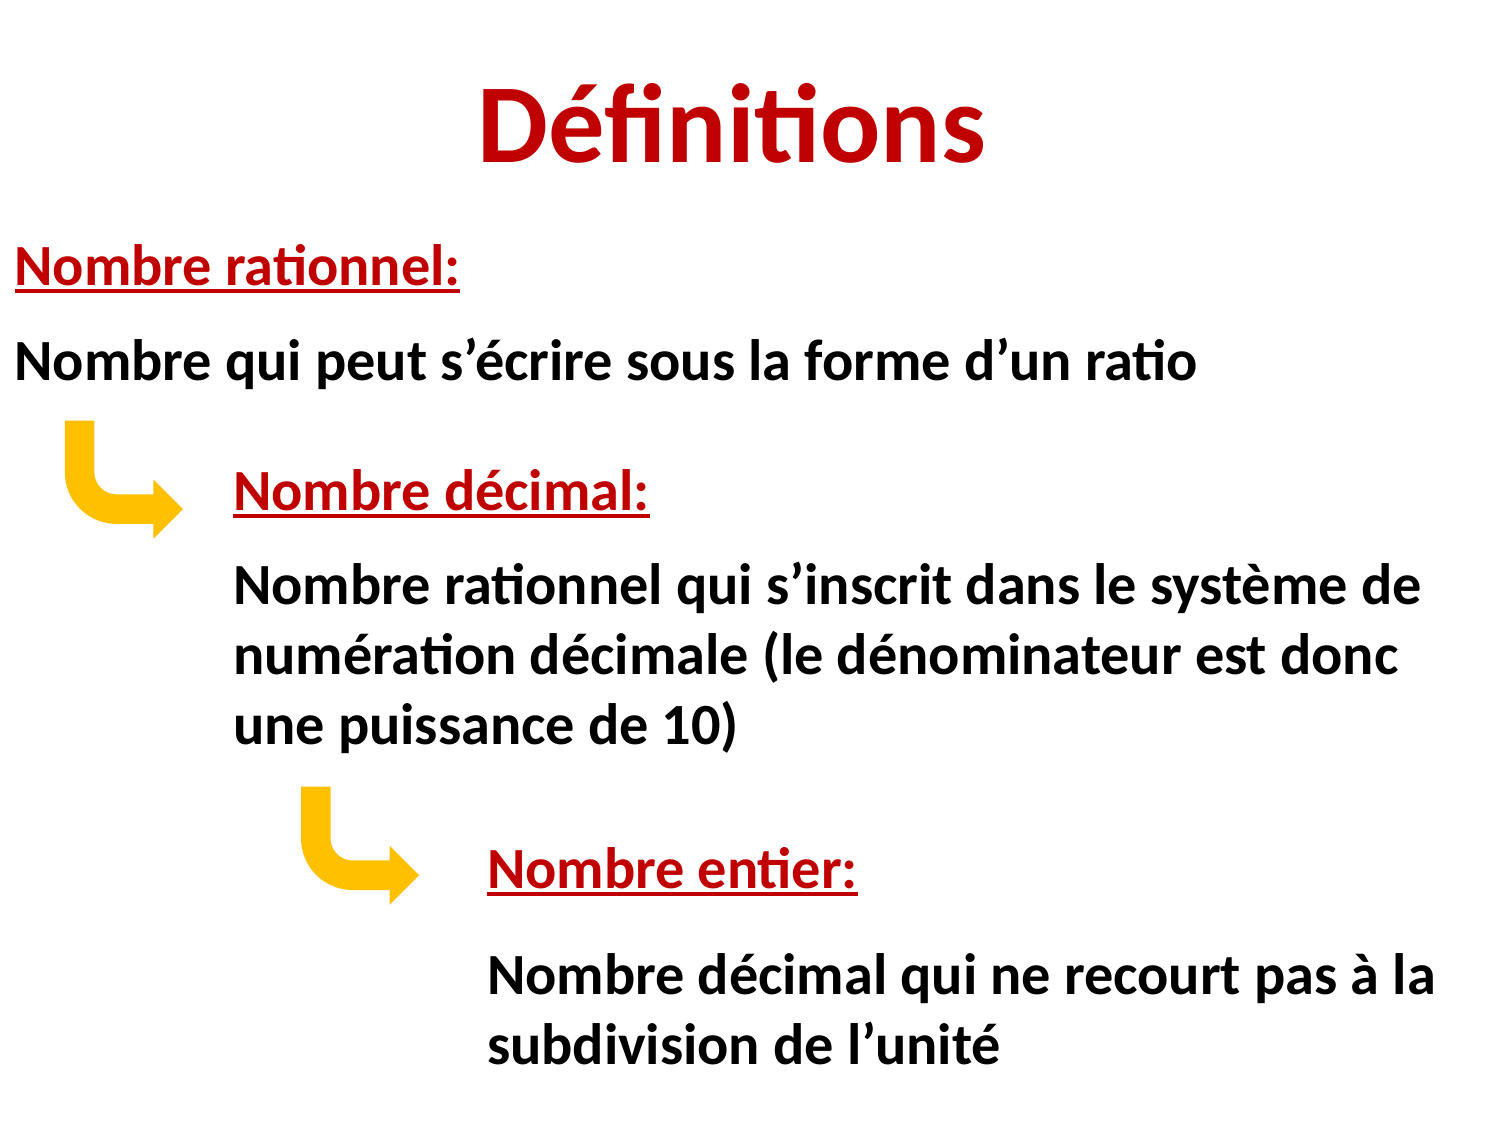

Définitions
Nombre rationnel:
Nombre qui peut s’écrire sous la forme d’un ratio
Nombre décimal:
Nombre rationnel qui s’inscrit dans le système de numération décimale (le dénominateur est donc une puissance de 10)
Nombre entier:
Nombre décimal qui ne recourt pas à la subdivision de l’unité